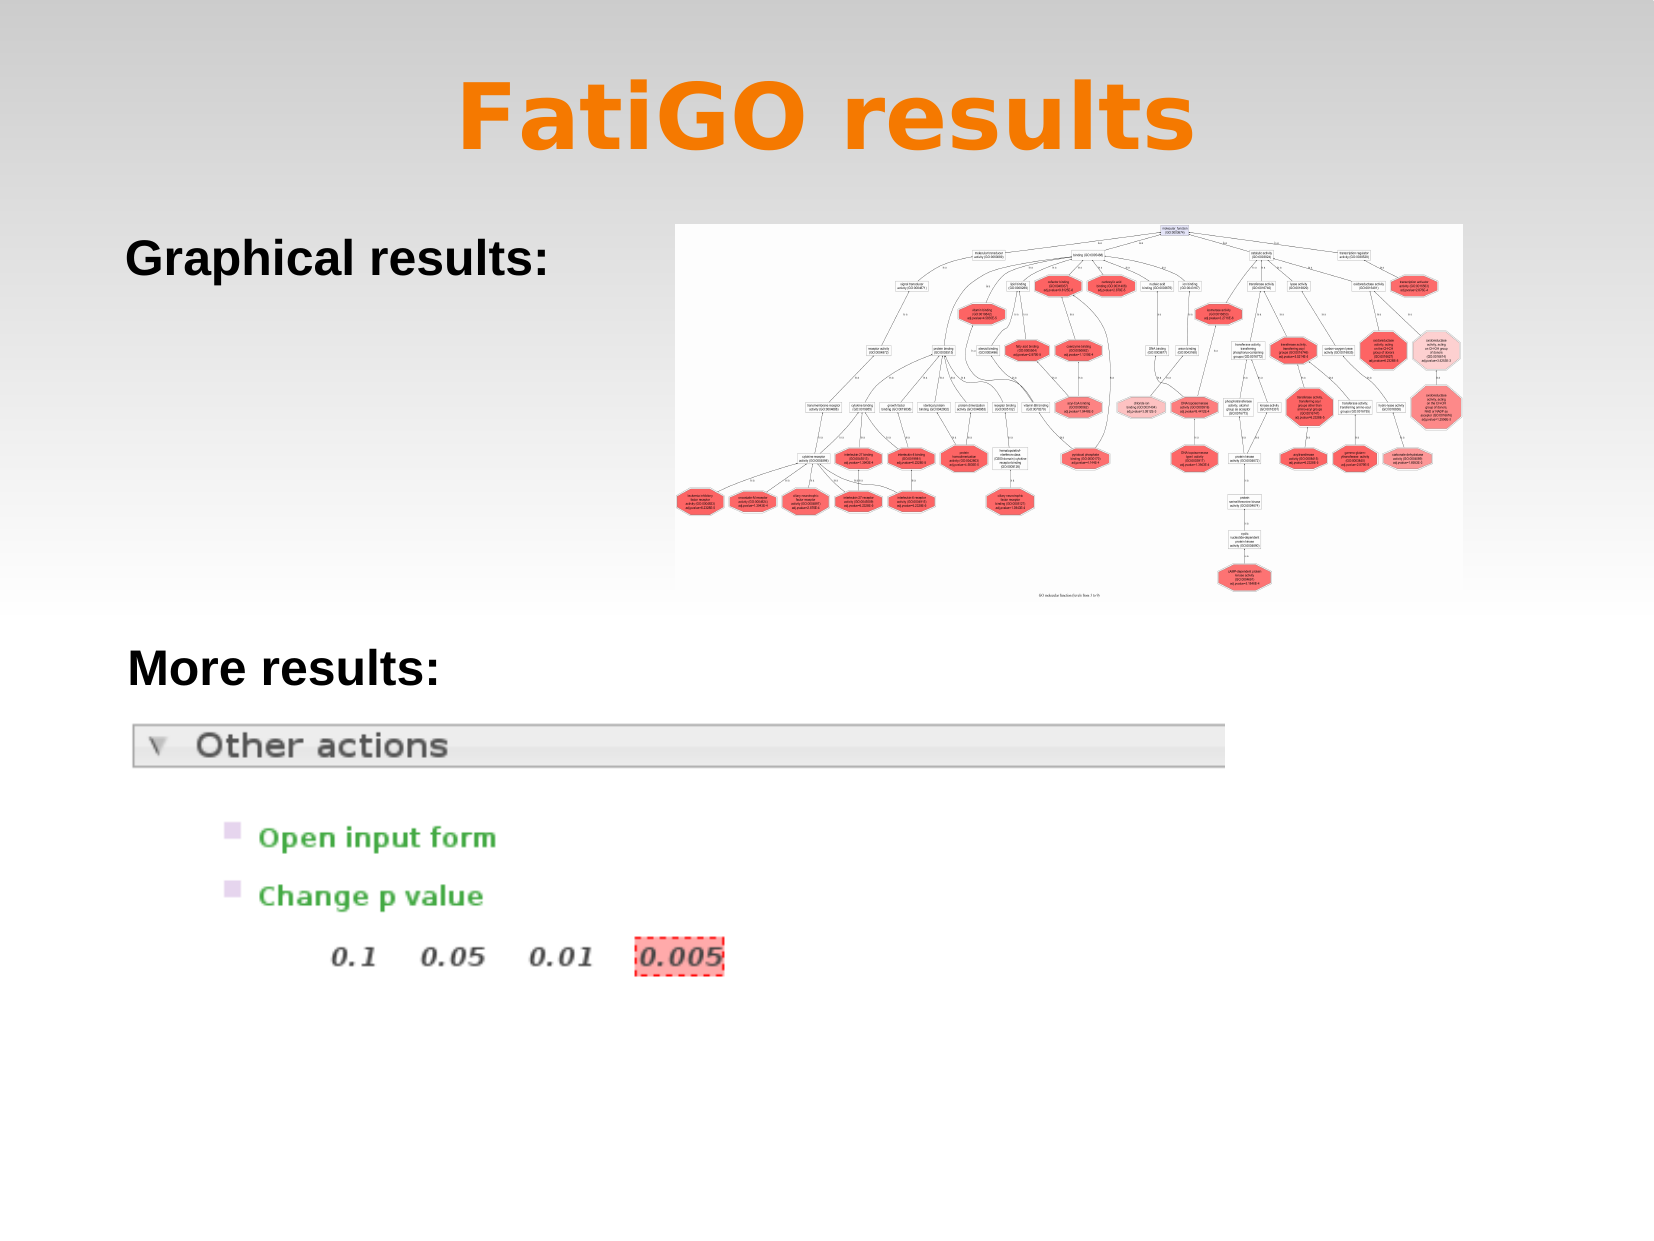

# FatiGO results
Graphical results:
More results: